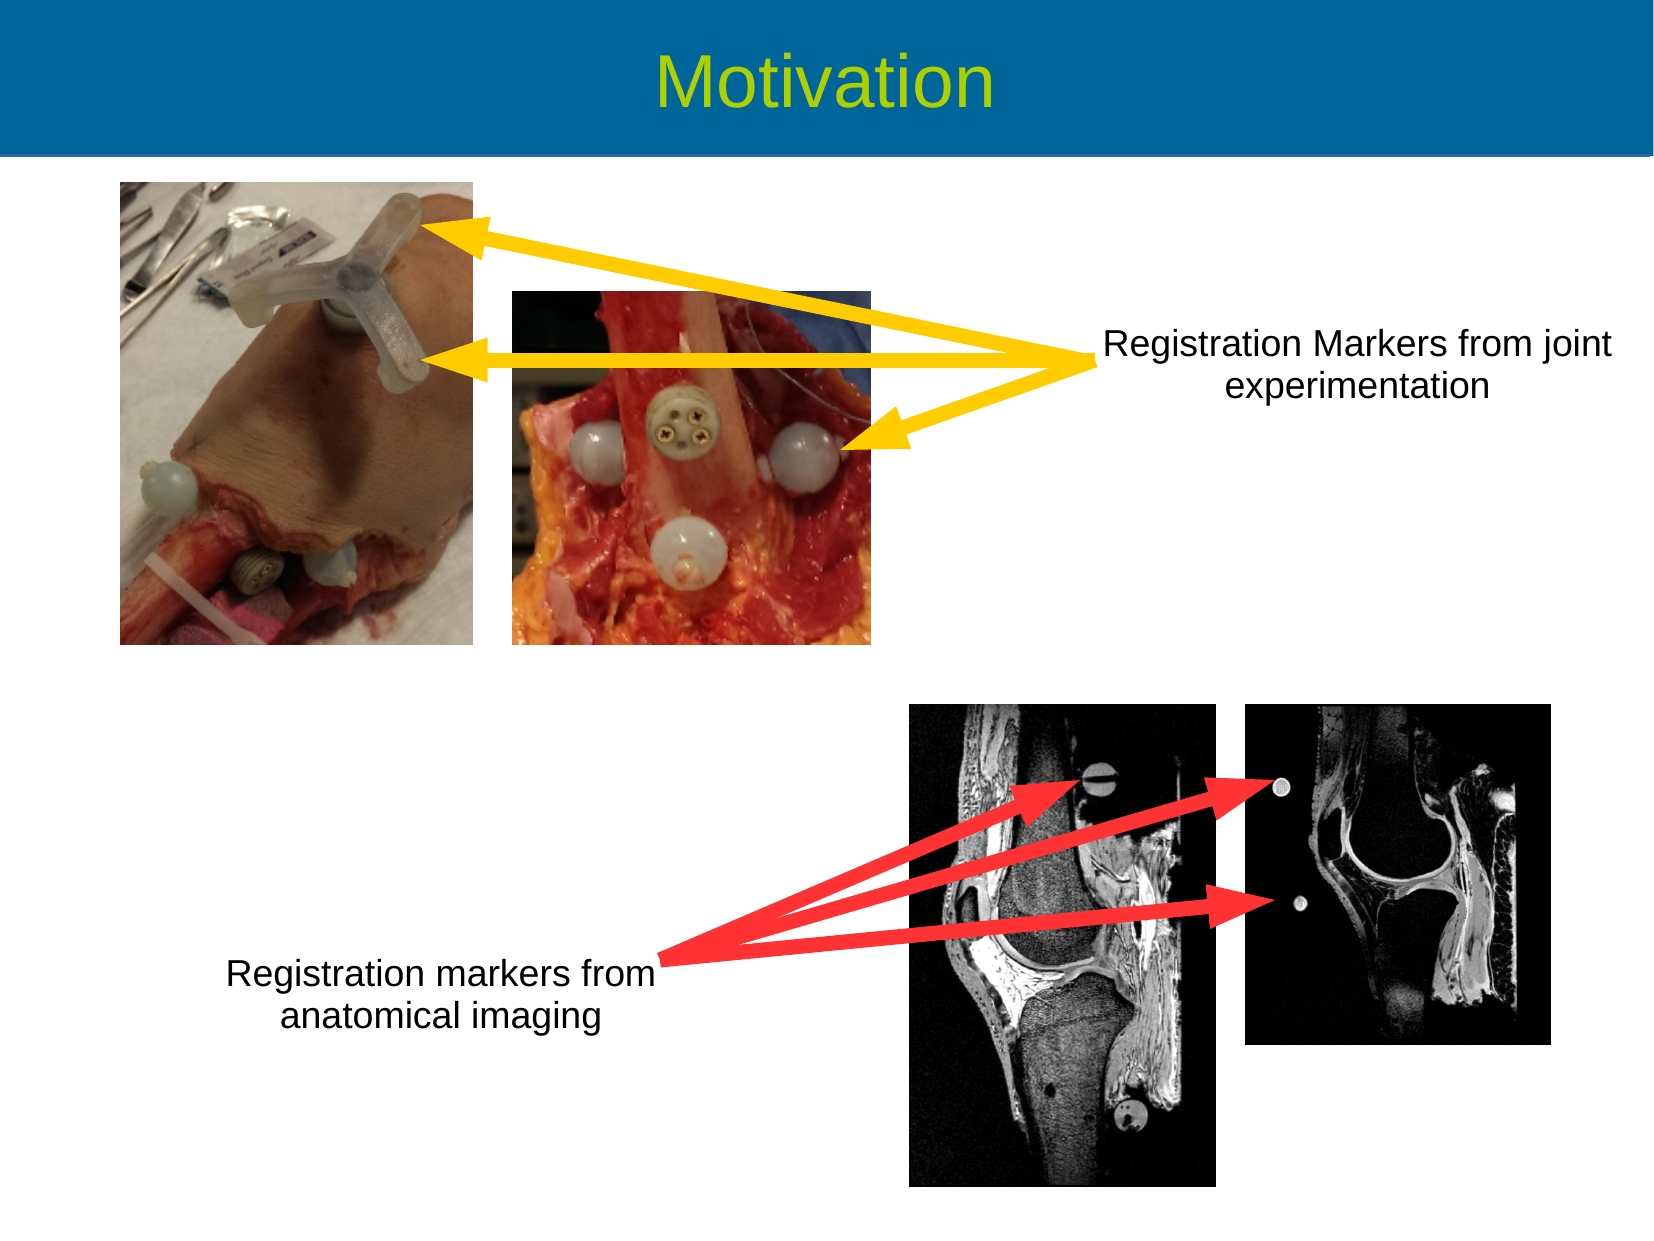

Motivation
Registration Markers from joint experimentation
Registration markers from anatomical imaging